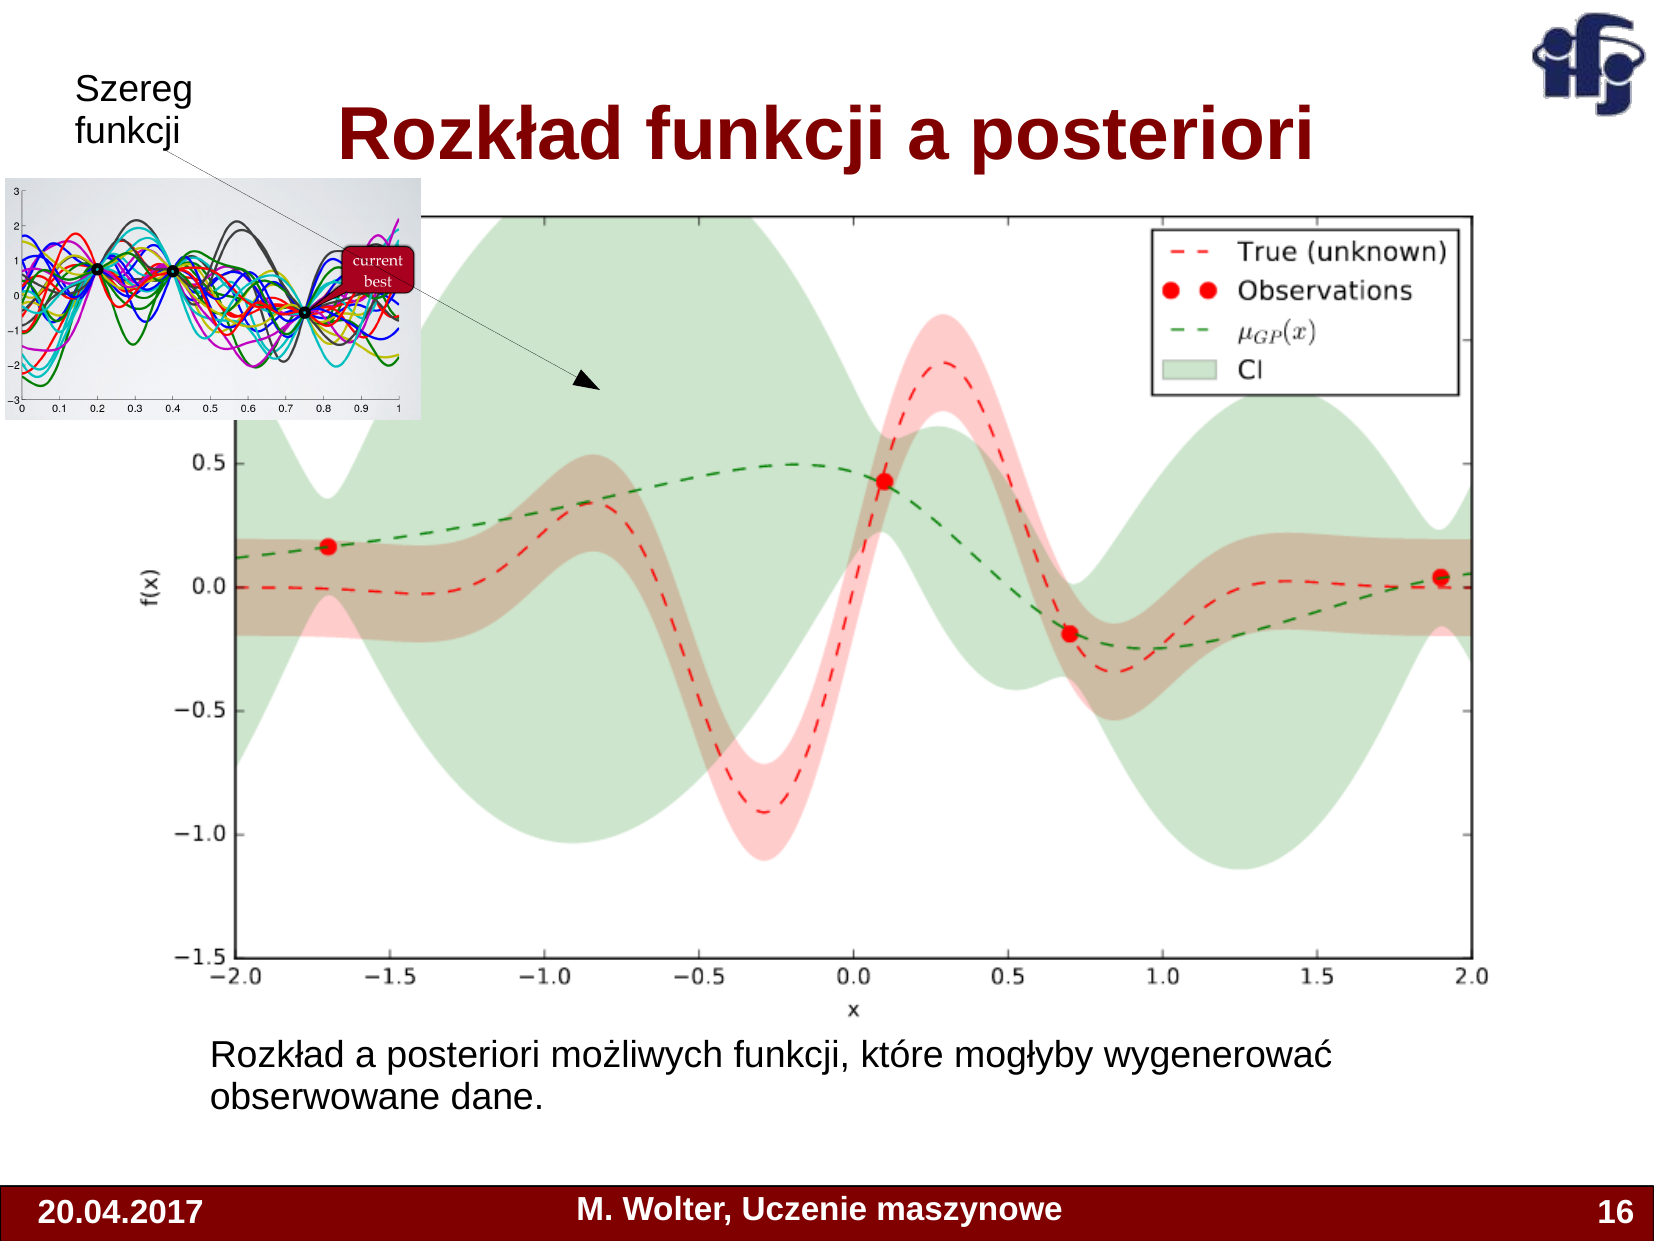

# Rozkład funkcji a posteriori
Szereg
funkcji
Rozkład a posteriori możliwych funkcji, które mogłyby wygenerować obserwowane dane.
9.03.2017
Machine Learning, M. Wolter